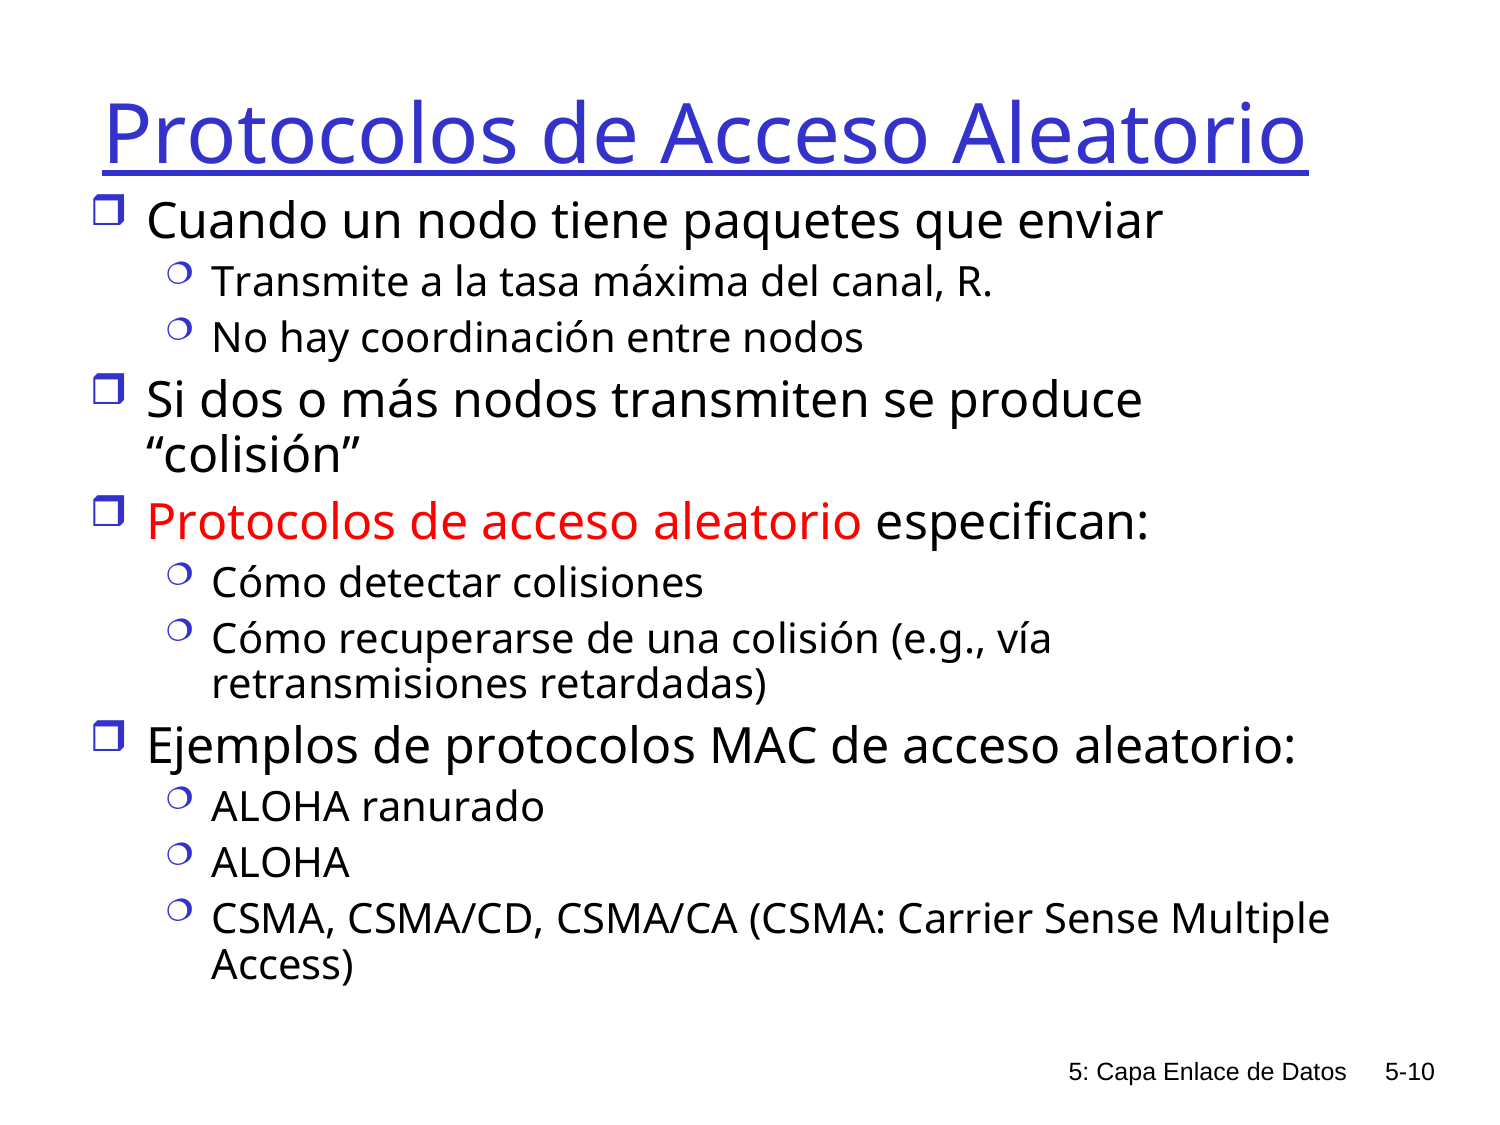

# Protocolos de Acceso Aleatorio
Cuando un nodo tiene paquetes que enviar
Transmite a la tasa máxima del canal, R.
No hay coordinación entre nodos
Si dos o más nodos transmiten se produce “colisión”
Protocolos de acceso aleatorio especifican:
Cómo detectar colisiones
Cómo recuperarse de una colisión (e.g., vía retransmisiones retardadas)
Ejemplos de protocolos MAC de acceso aleatorio:
ALOHA ranurado
ALOHA
CSMA, CSMA/CD, CSMA/CA (CSMA: Carrier Sense Multiple Access)
10